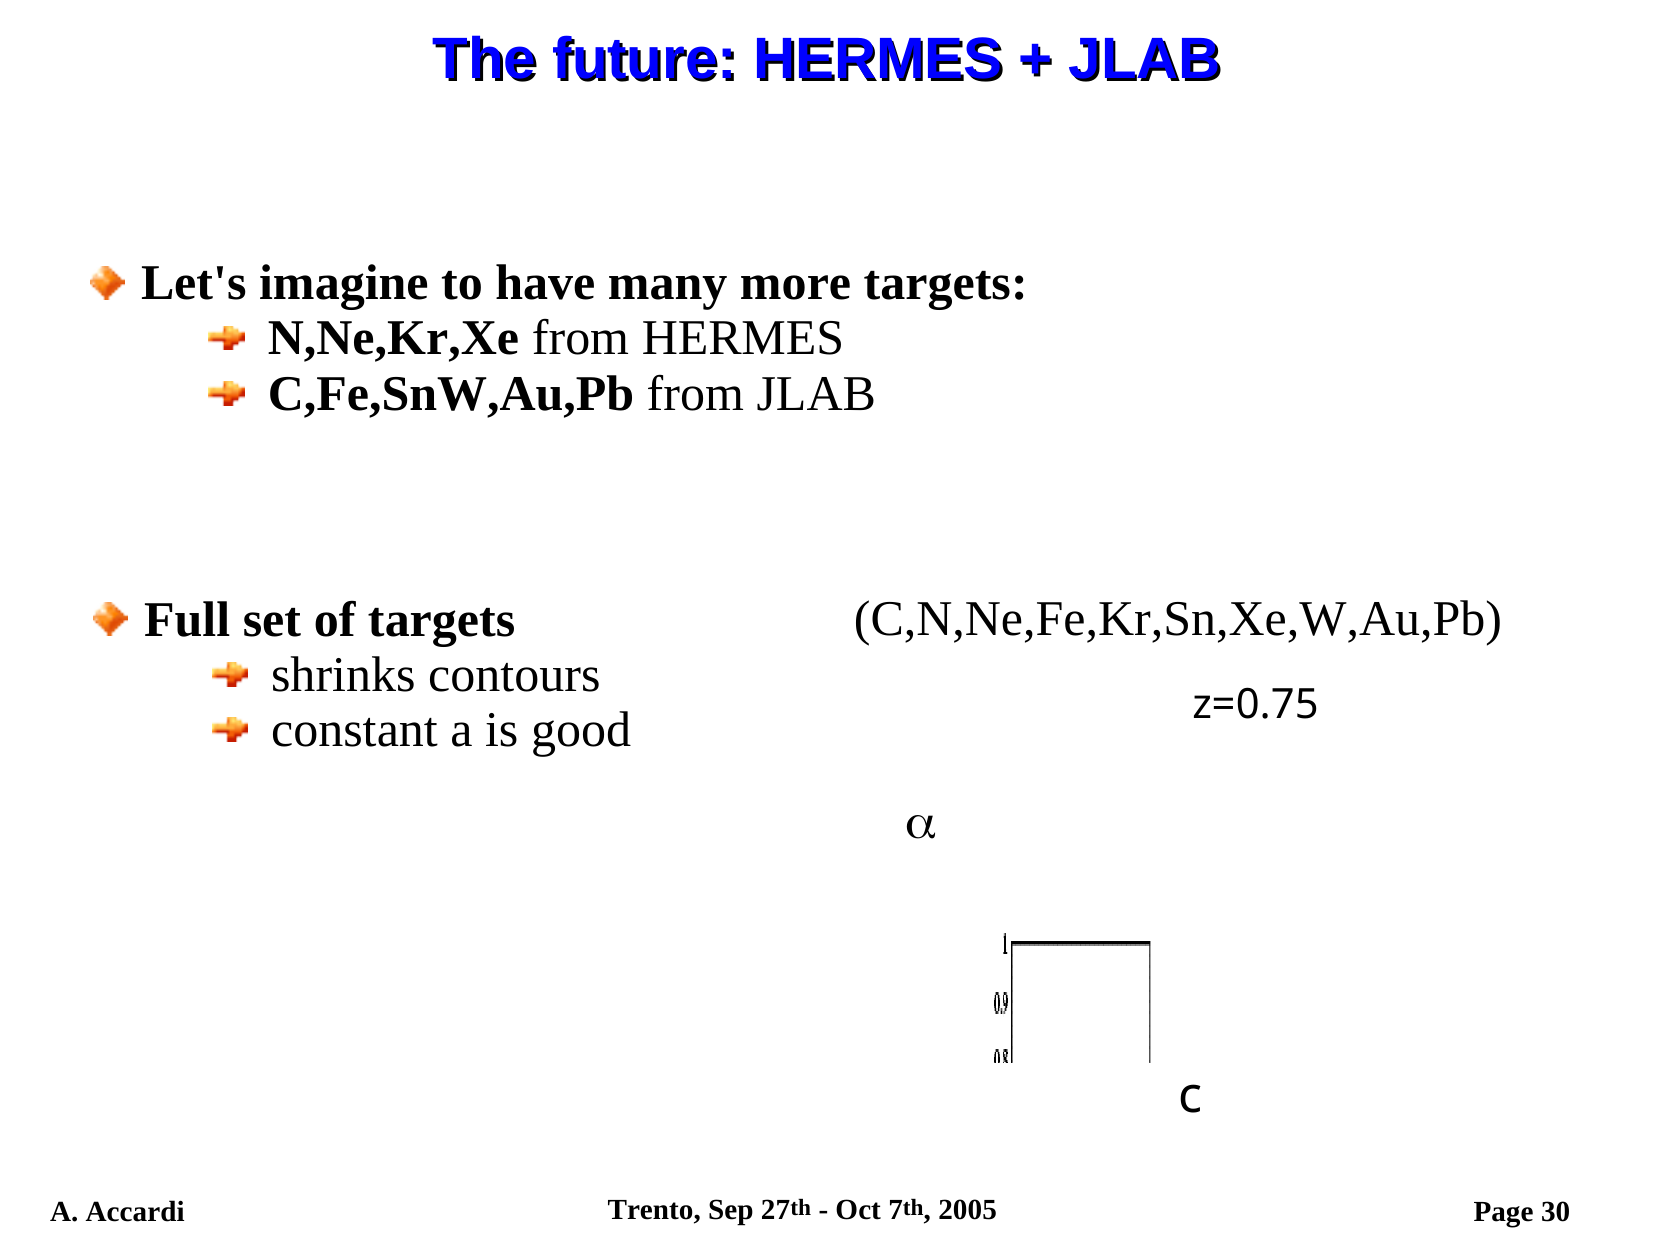

The future: HERMES + JLAB
Let's imagine to have many more targets:
N,Ne,Kr,Xe from HERMES
C,Fe,SnW,Au,Pb from JLAB
(C,N,Ne,Fe,Kr,Sn,Xe,W,Au,Pb)
z=0.75
a
c
Full set of targets
shrinks contours
constant a is good
A. Accardi
Trento, Sep 27th - Oct 7th, 2005
Page